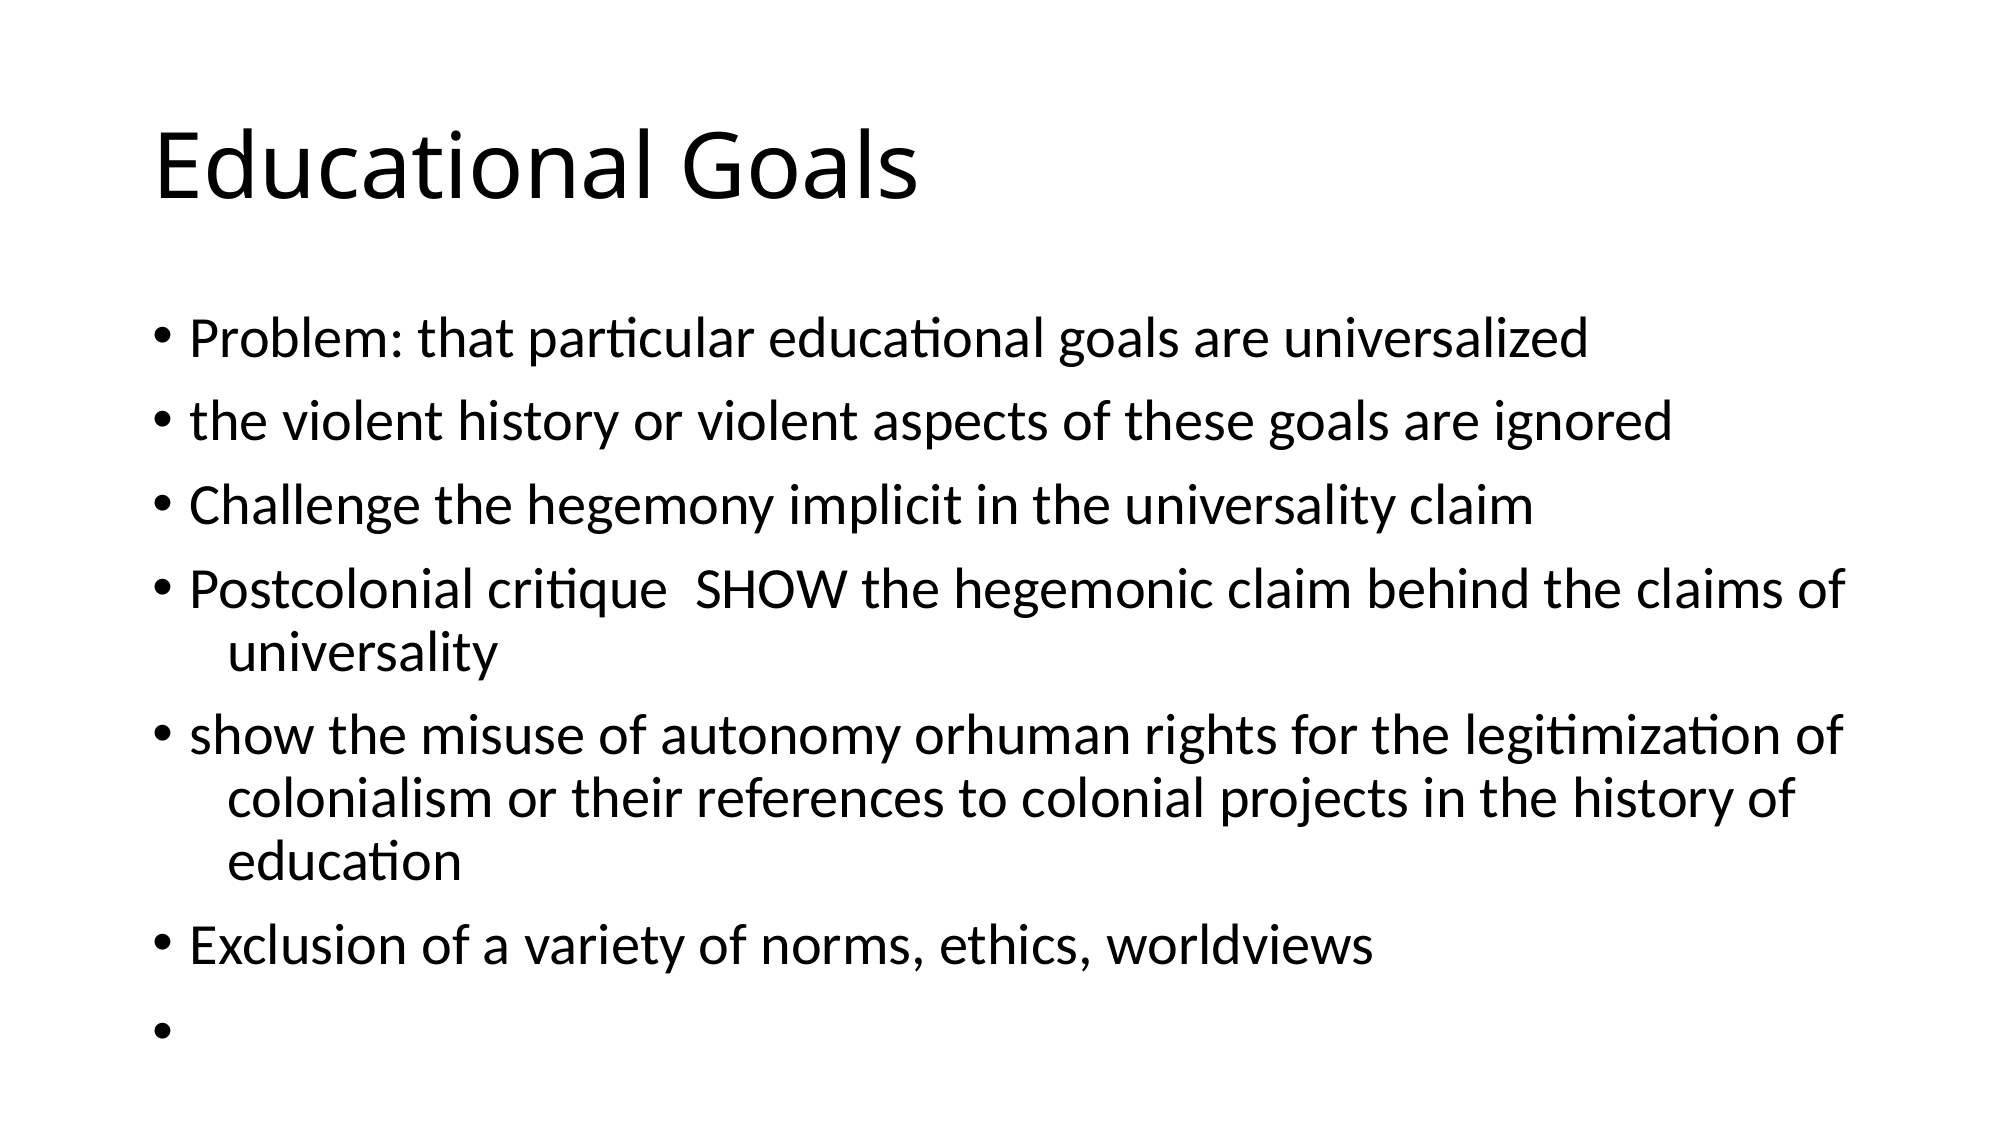

# Educational Goals
Problem: that particular educational goals are universalized
the violent history or violent aspects of these goals are ignored
Challenge the hegemony implicit in the universality claim
Postcolonial critique SHOW the hegemonic claim behind the claims of universality
show the misuse of autonomy orhuman rights for the legitimization of colonialism or their references to colonial projects in the history of education
Exclusion of a variety of norms, ethics, worldviews